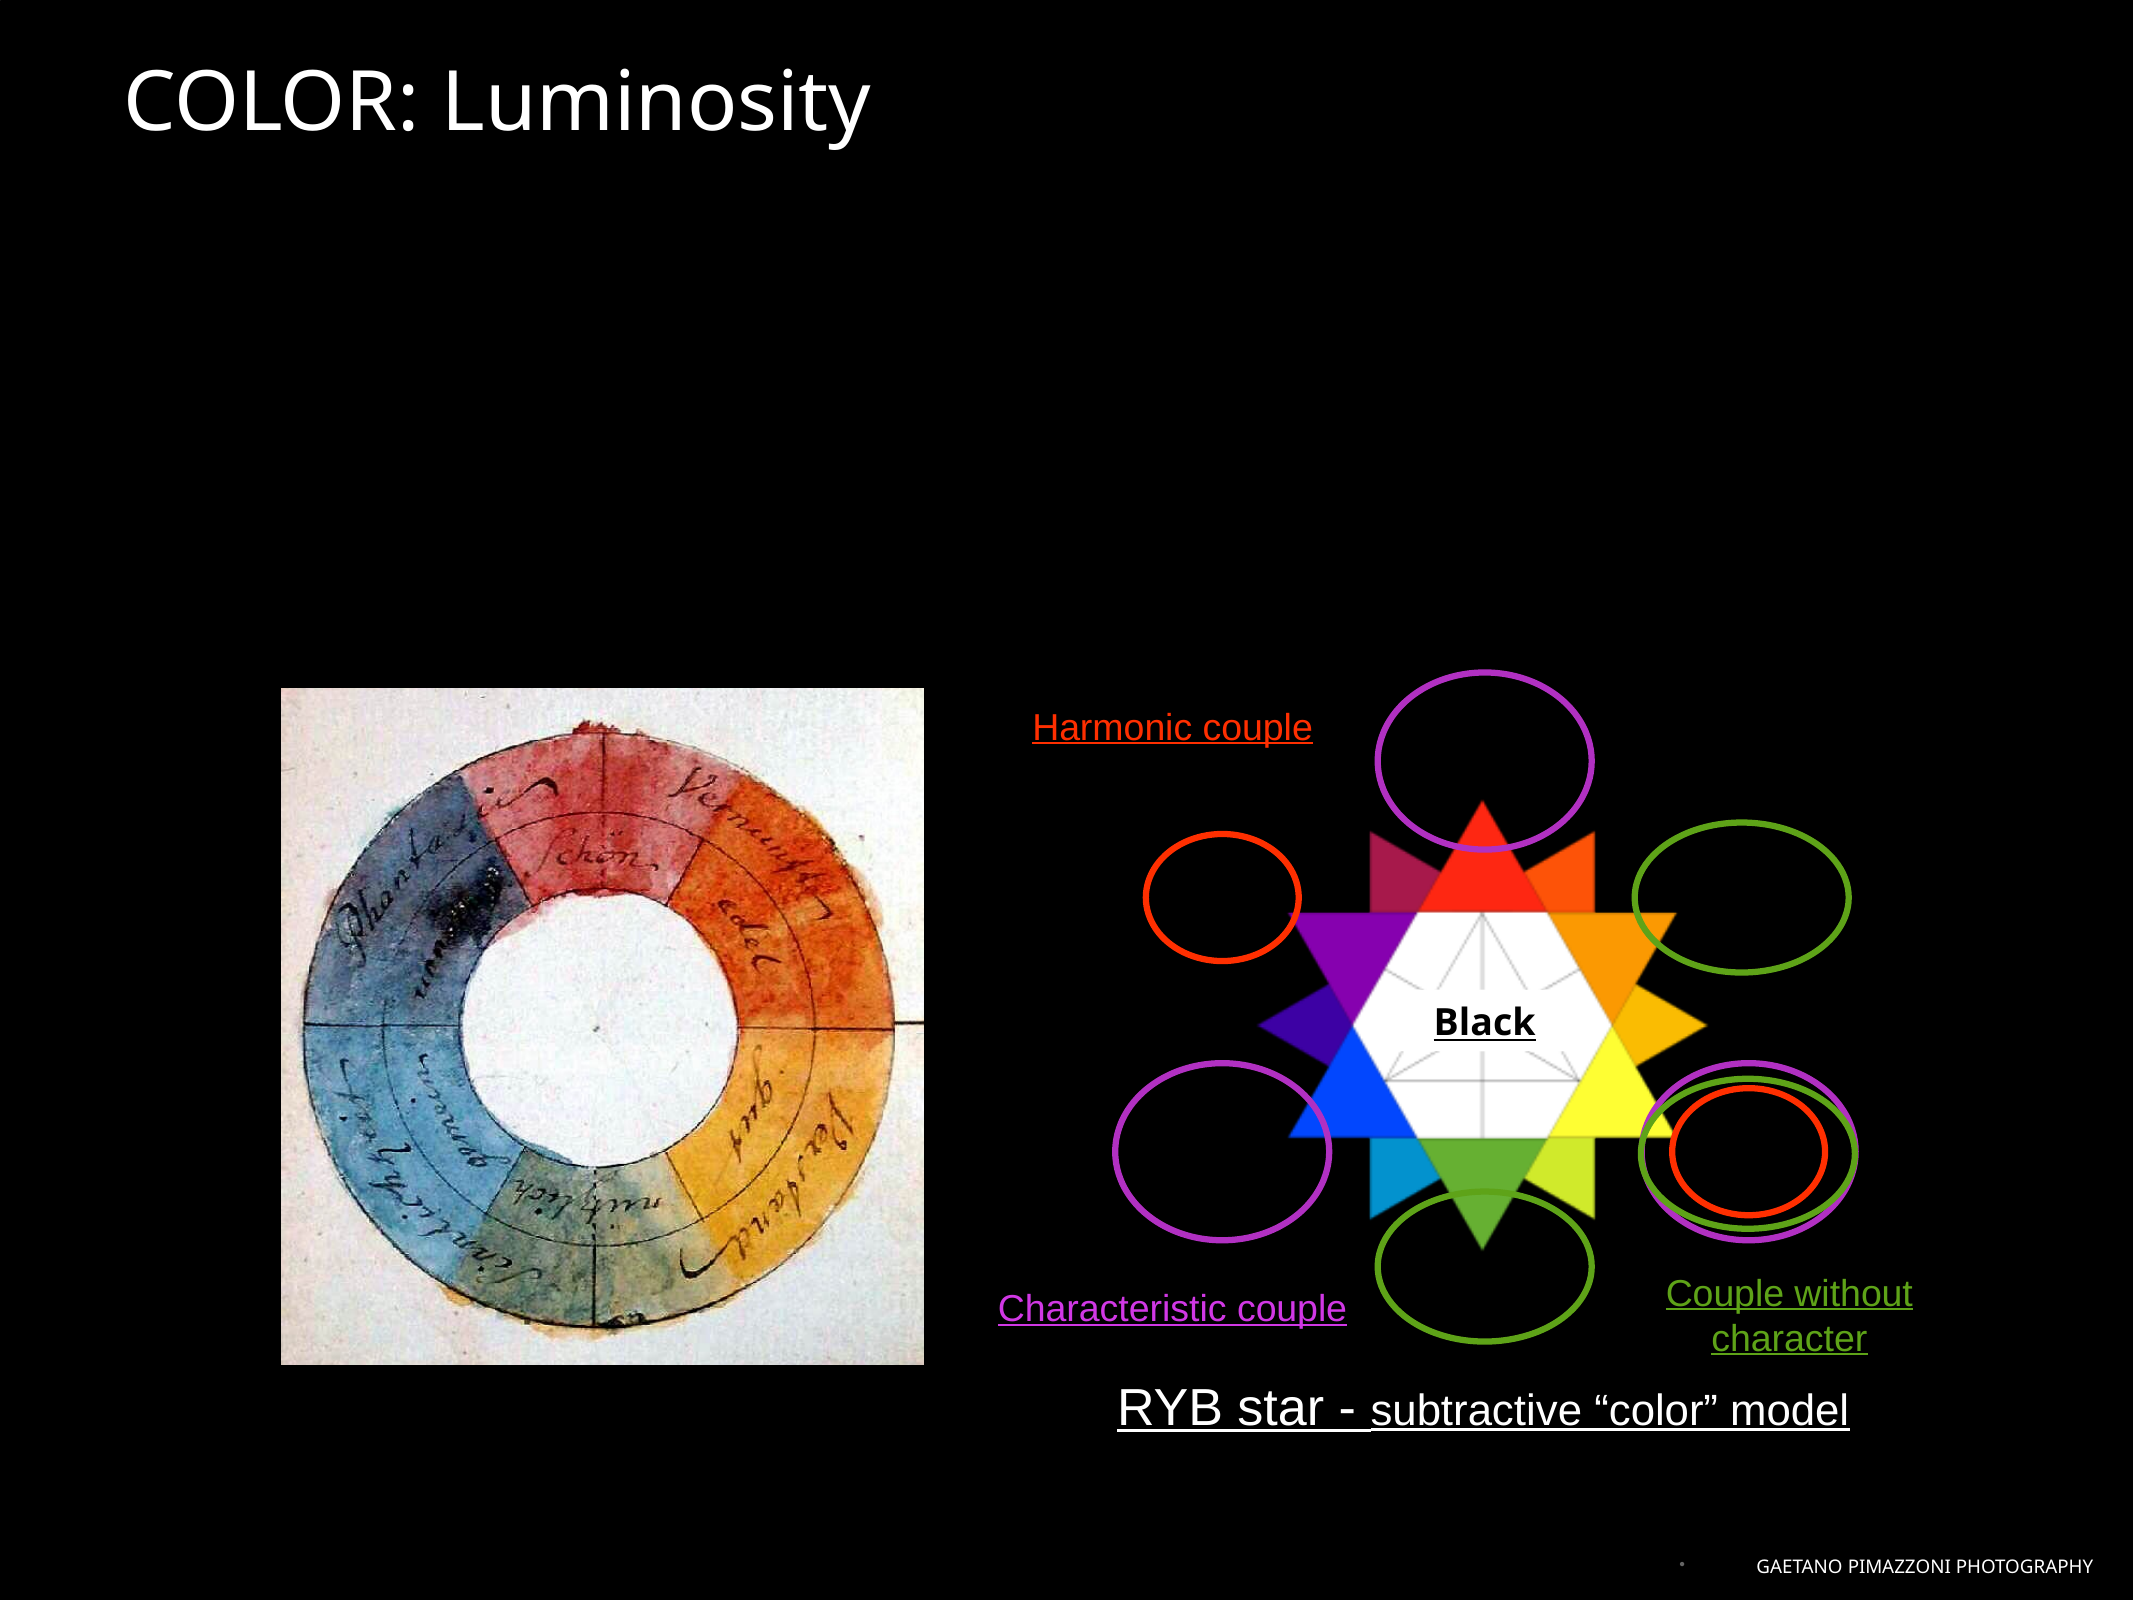

# COLOR: Luminosity
The “relative” brightness of colors also influence how our eyes perceive the color contrast.
J. W. Goethe and the lightness of colors.
RYB star - subtractive “color” model
Black
Harmonic couple
Couple without
character
Characteristic couple
GAETANO PIMAZZONI PHOTOGRAPHY